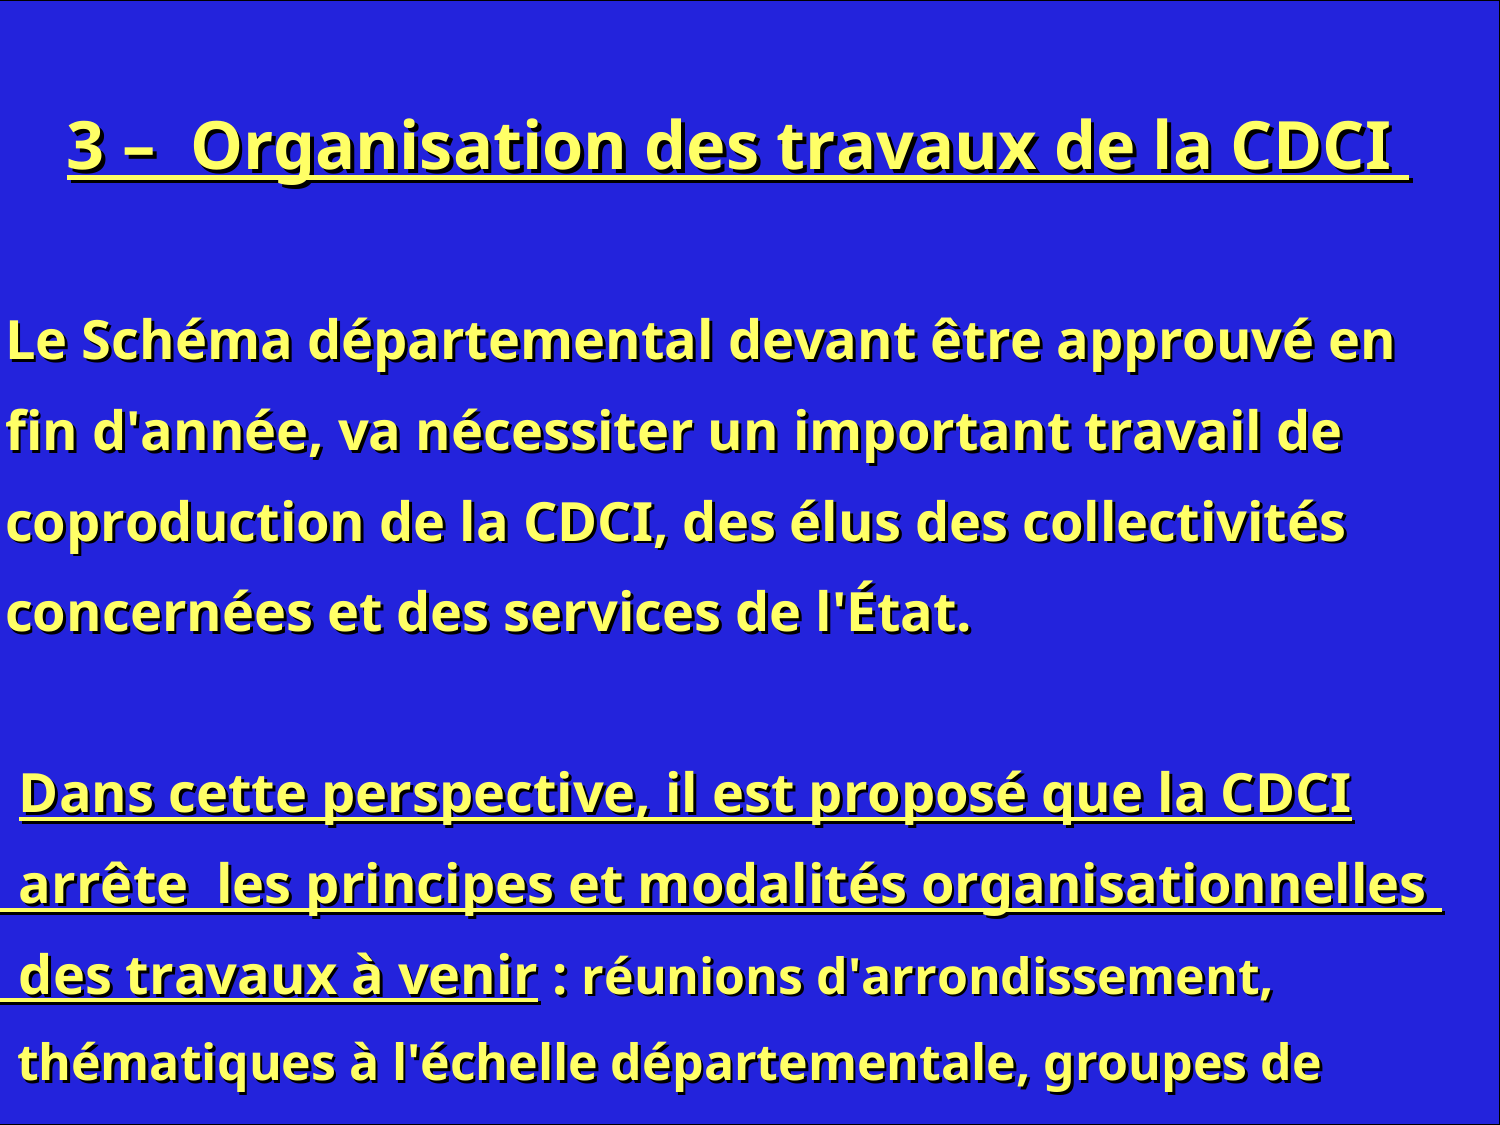

3 – Organisation des travaux de la CDCI
 Le Schéma départemental devant être approuvé en
 fin d'année, va nécessiter un important travail de
 coproduction de la CDCI, des élus des collectivités
 concernées et des services de l'État.
 Dans cette perspective, il est proposé que la CDCI
 arrête les principes et modalités organisationnelles
 des travaux à venir : réunions d'arrondissement,
 thématiques à l'échelle départementale, groupes de
 travail, composition, calendrier....
#